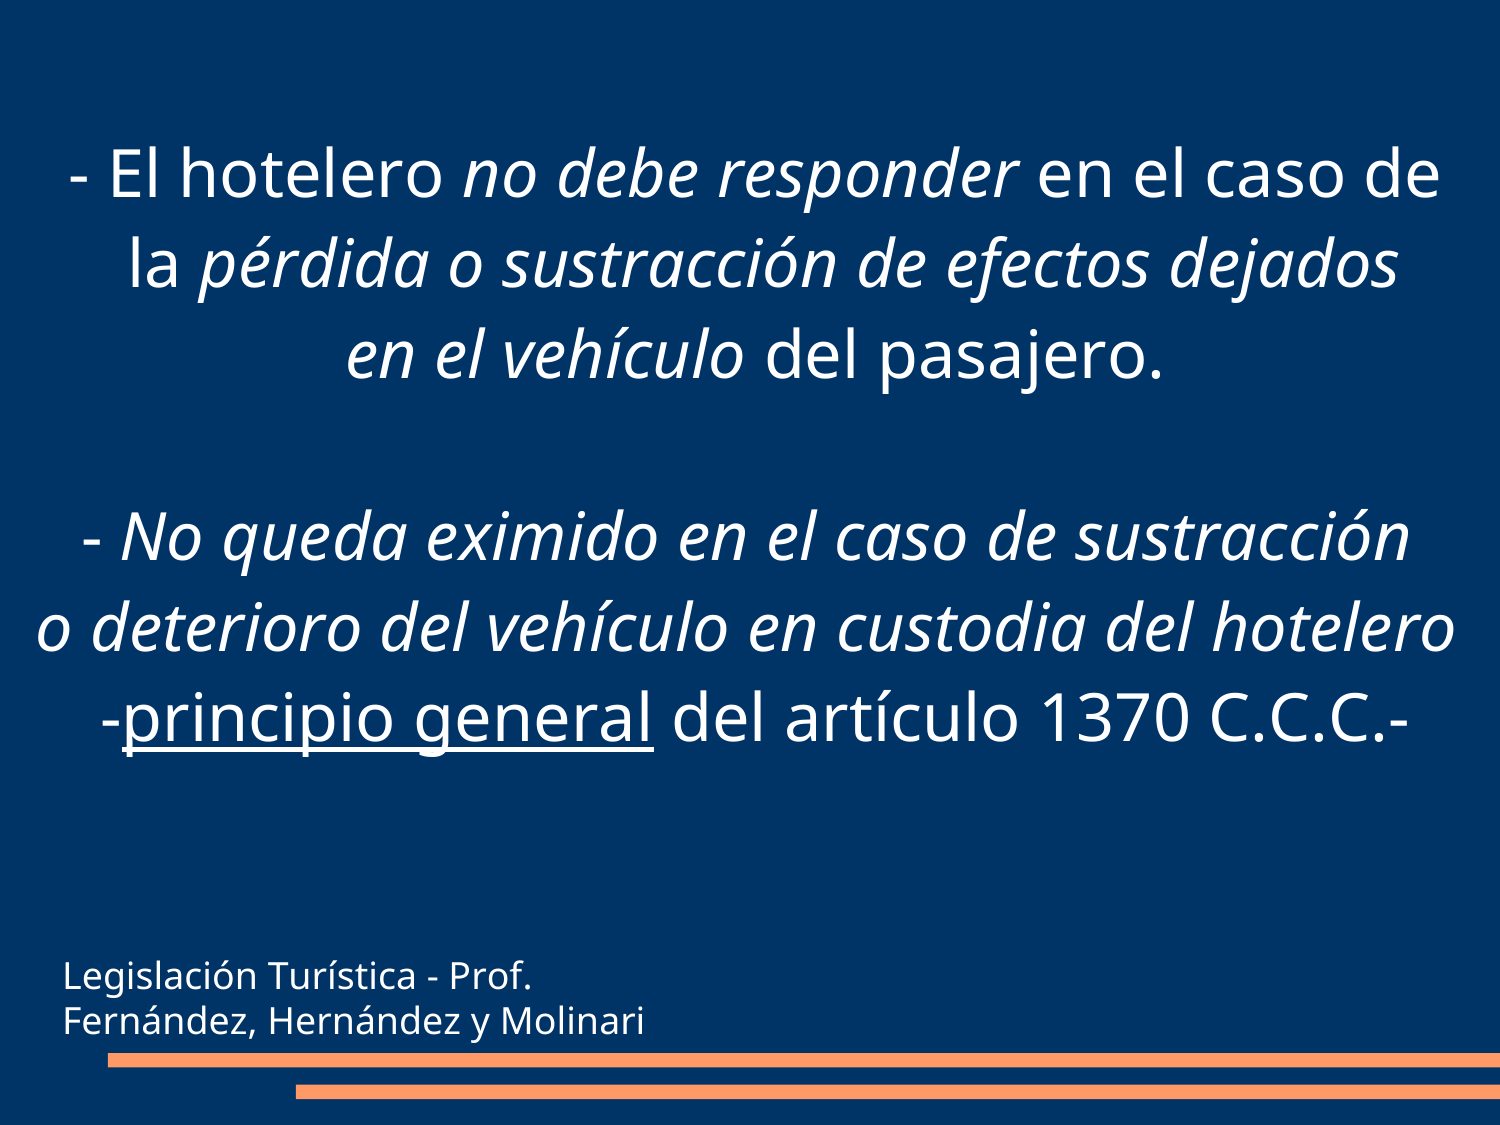

# - El hotelero no debe responder en el caso de la pérdida o sustracción de efectos dejados
en el vehículo del pasajero.
- No queda eximido en el caso de sustracción
o deterioro del vehículo en custodia del hotelero
-principio general del artículo 1370 C.C.C.-
Legislación Turística - Prof. Fernández, Hernández y Molinari